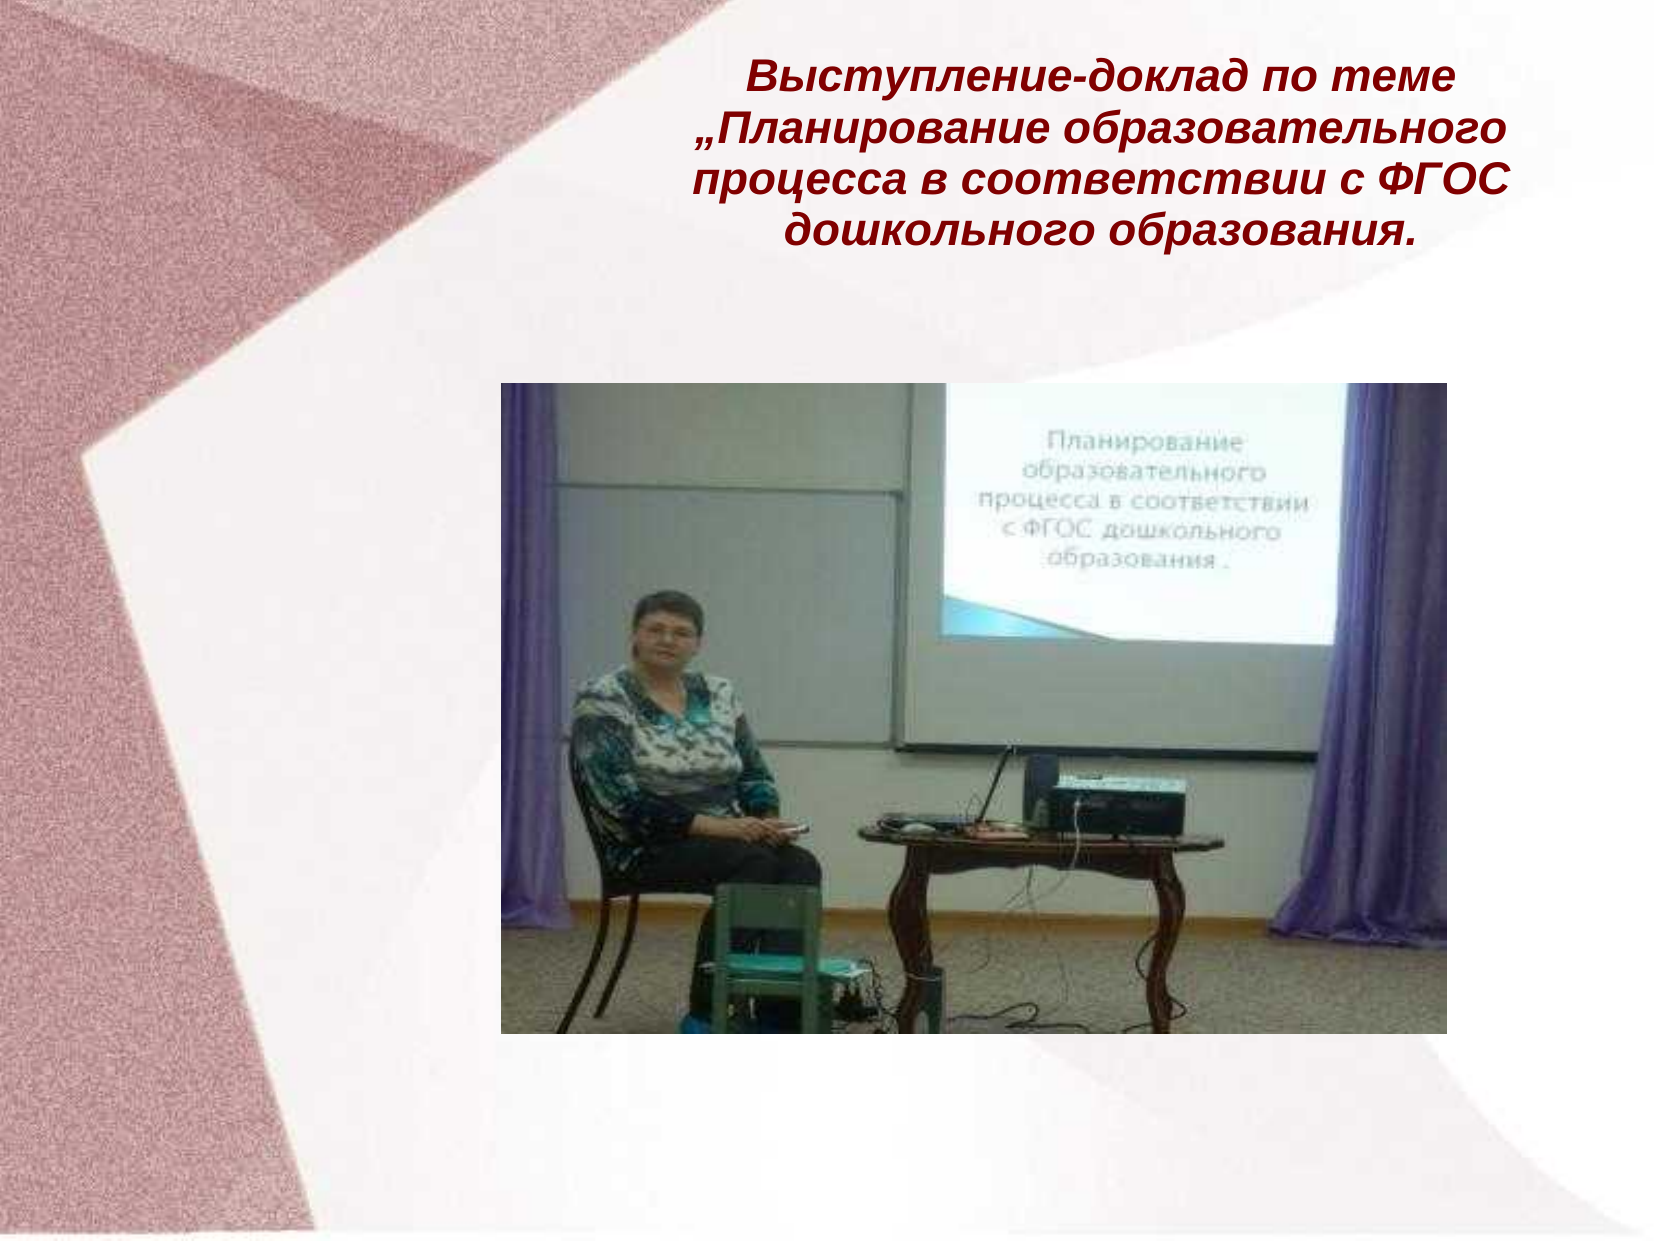

# Выступление-доклад по теме „Планирование образовательного процесса в соответствии с ФГОС дошкольного образования.